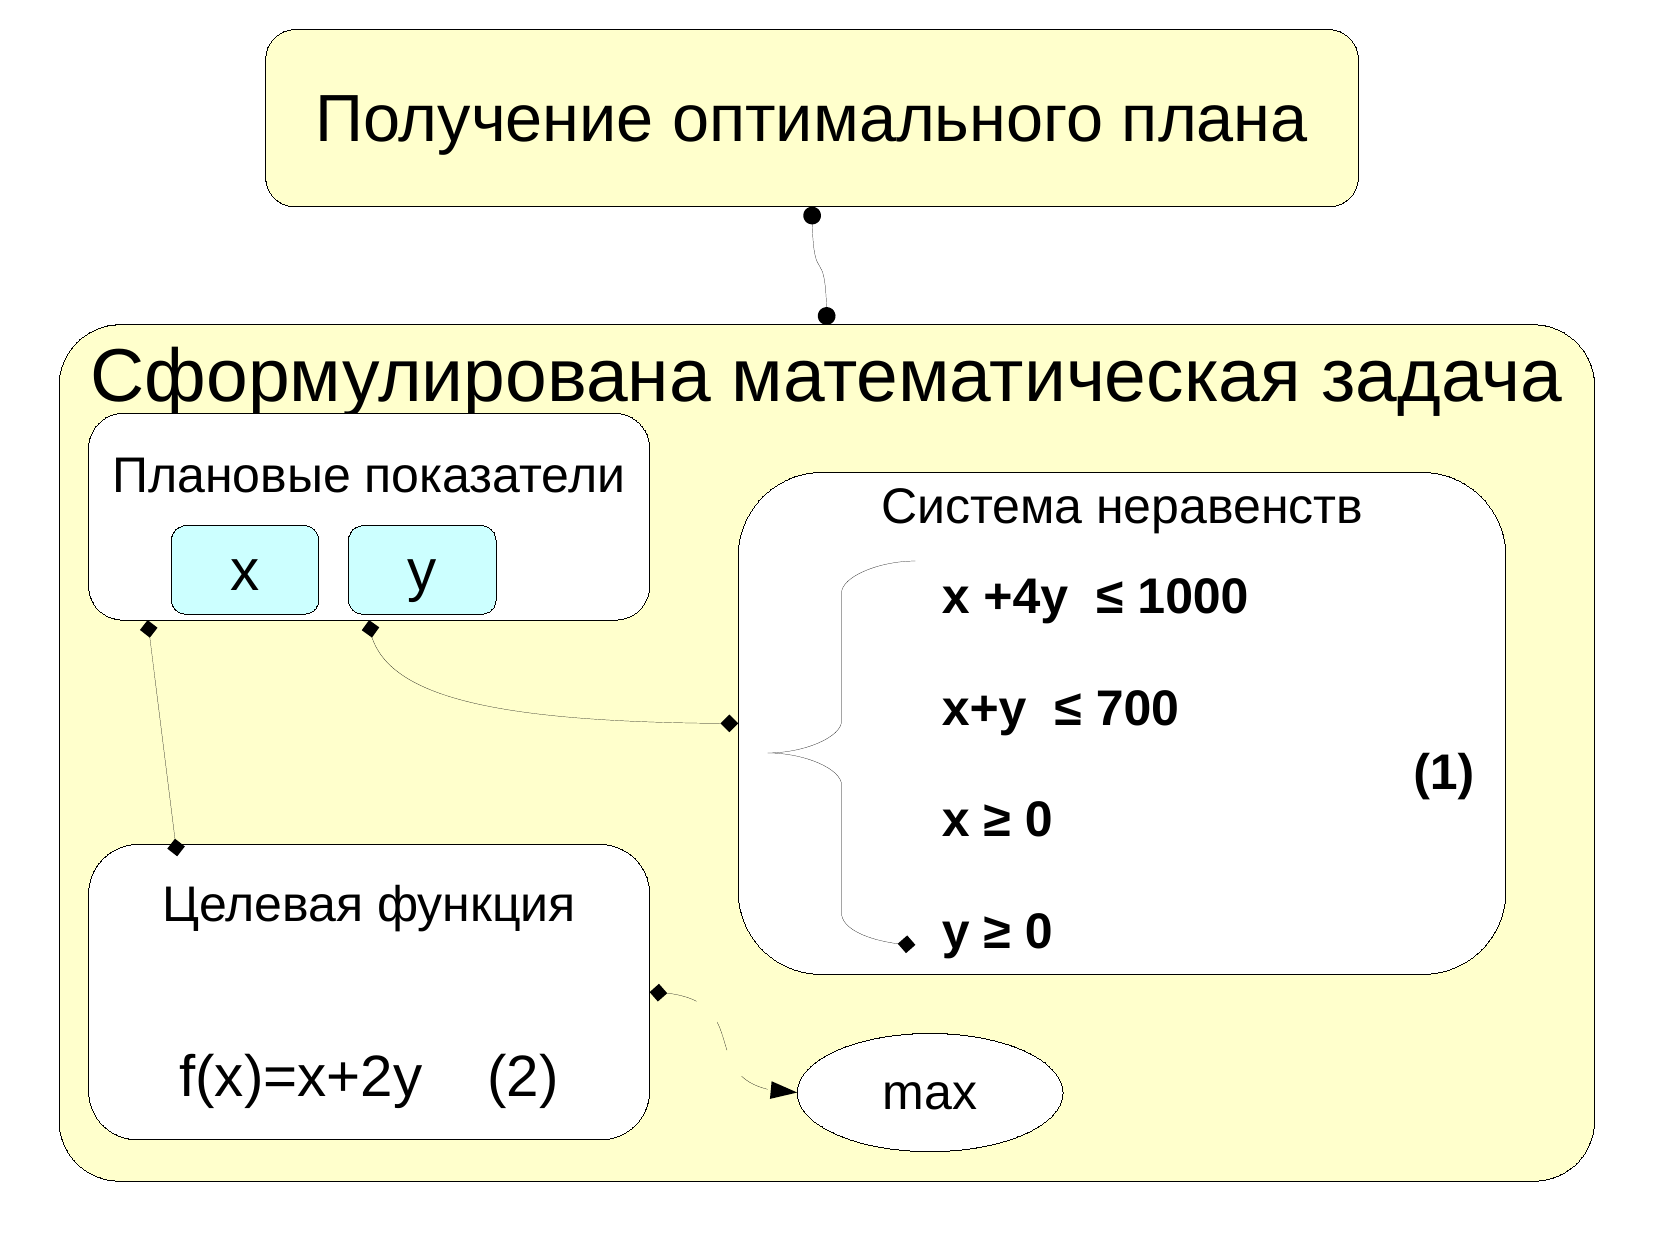

Получение оптимального плана
Сформулирована математическая задача
Плановые показатели
Система неравенств
 (1)
x
y
x +4y ≤ 1000
x+y ≤ 700
x ≥ 0
y ≥ 0
Целевая функция
f(x)=x+2y (2)
max